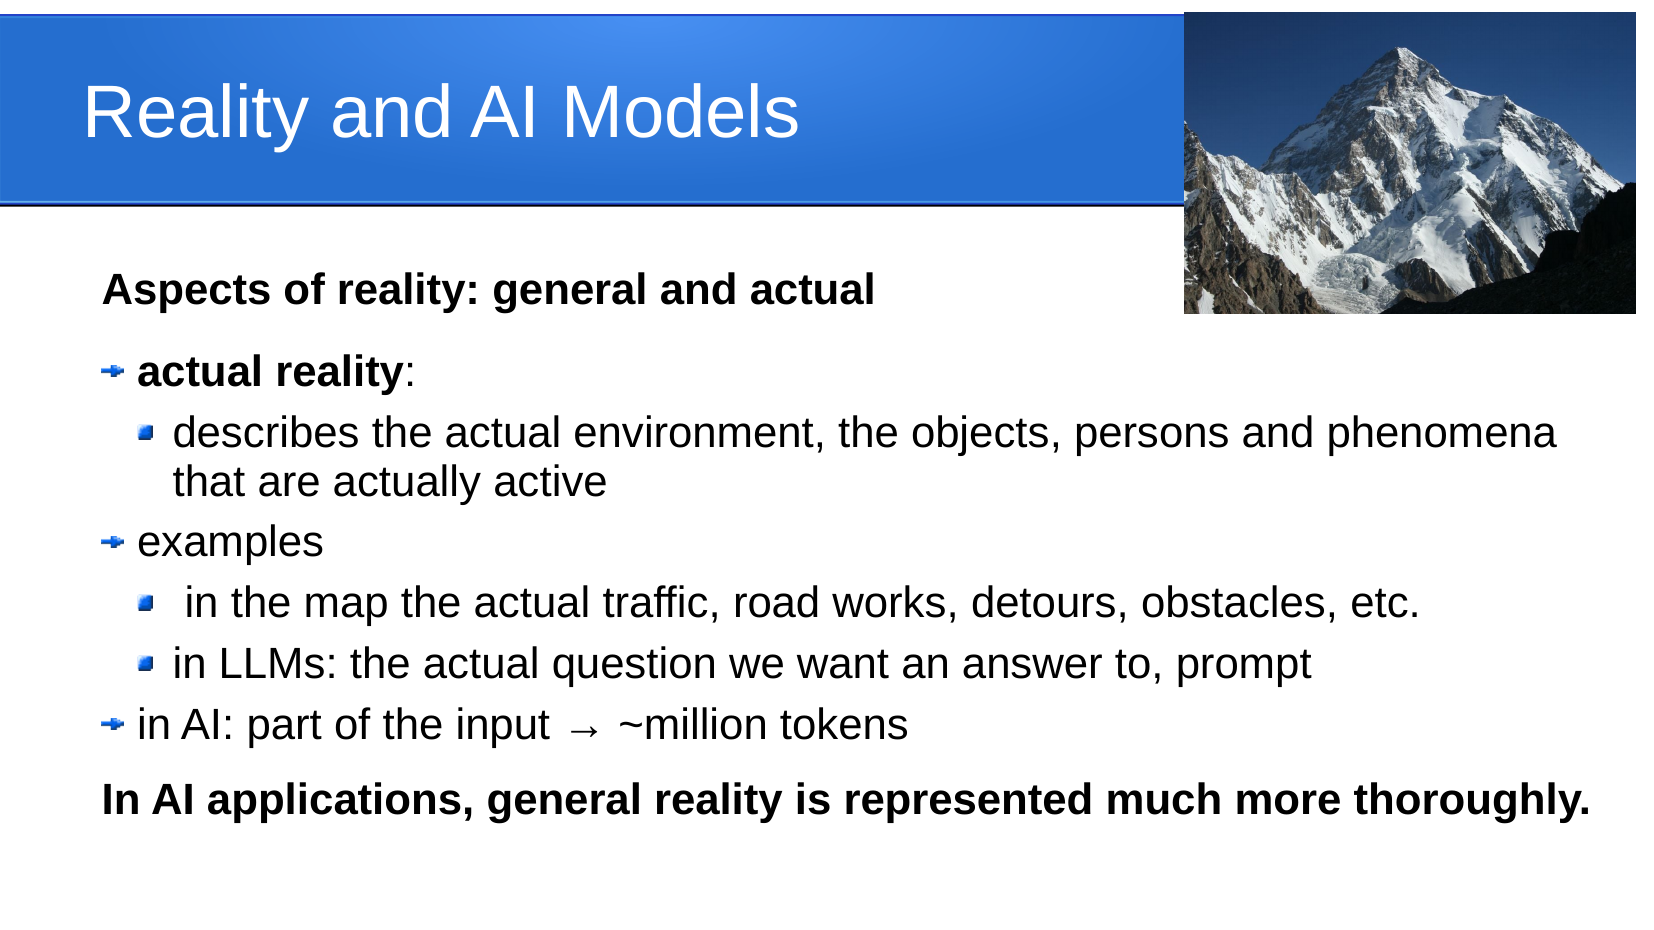

# Reality and AI Models
Aspects of reality: general and actual
actual reality:
describes the actual environment, the objects, persons and phenomena that are actually active
examples
 in the map the actual traffic, road works, detours, obstacles, etc.
in LLMs: the actual question we want an answer to, prompt
in AI: part of the input → ~million tokens
In AI applications, general reality is represented much more thoroughly.